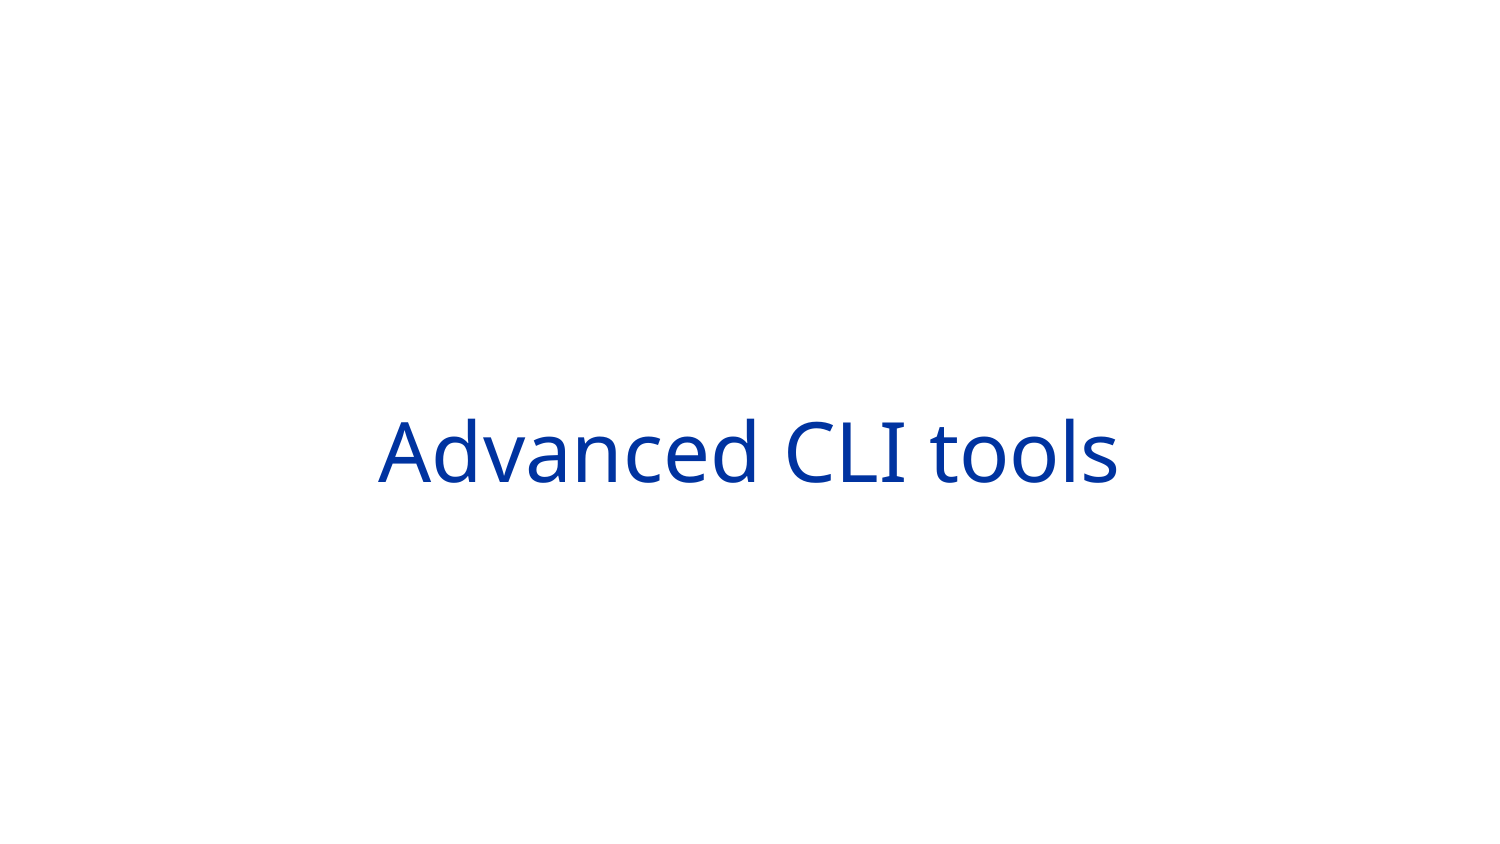

# Advanced CLI tools
WRS Advanced, 2024-12-04